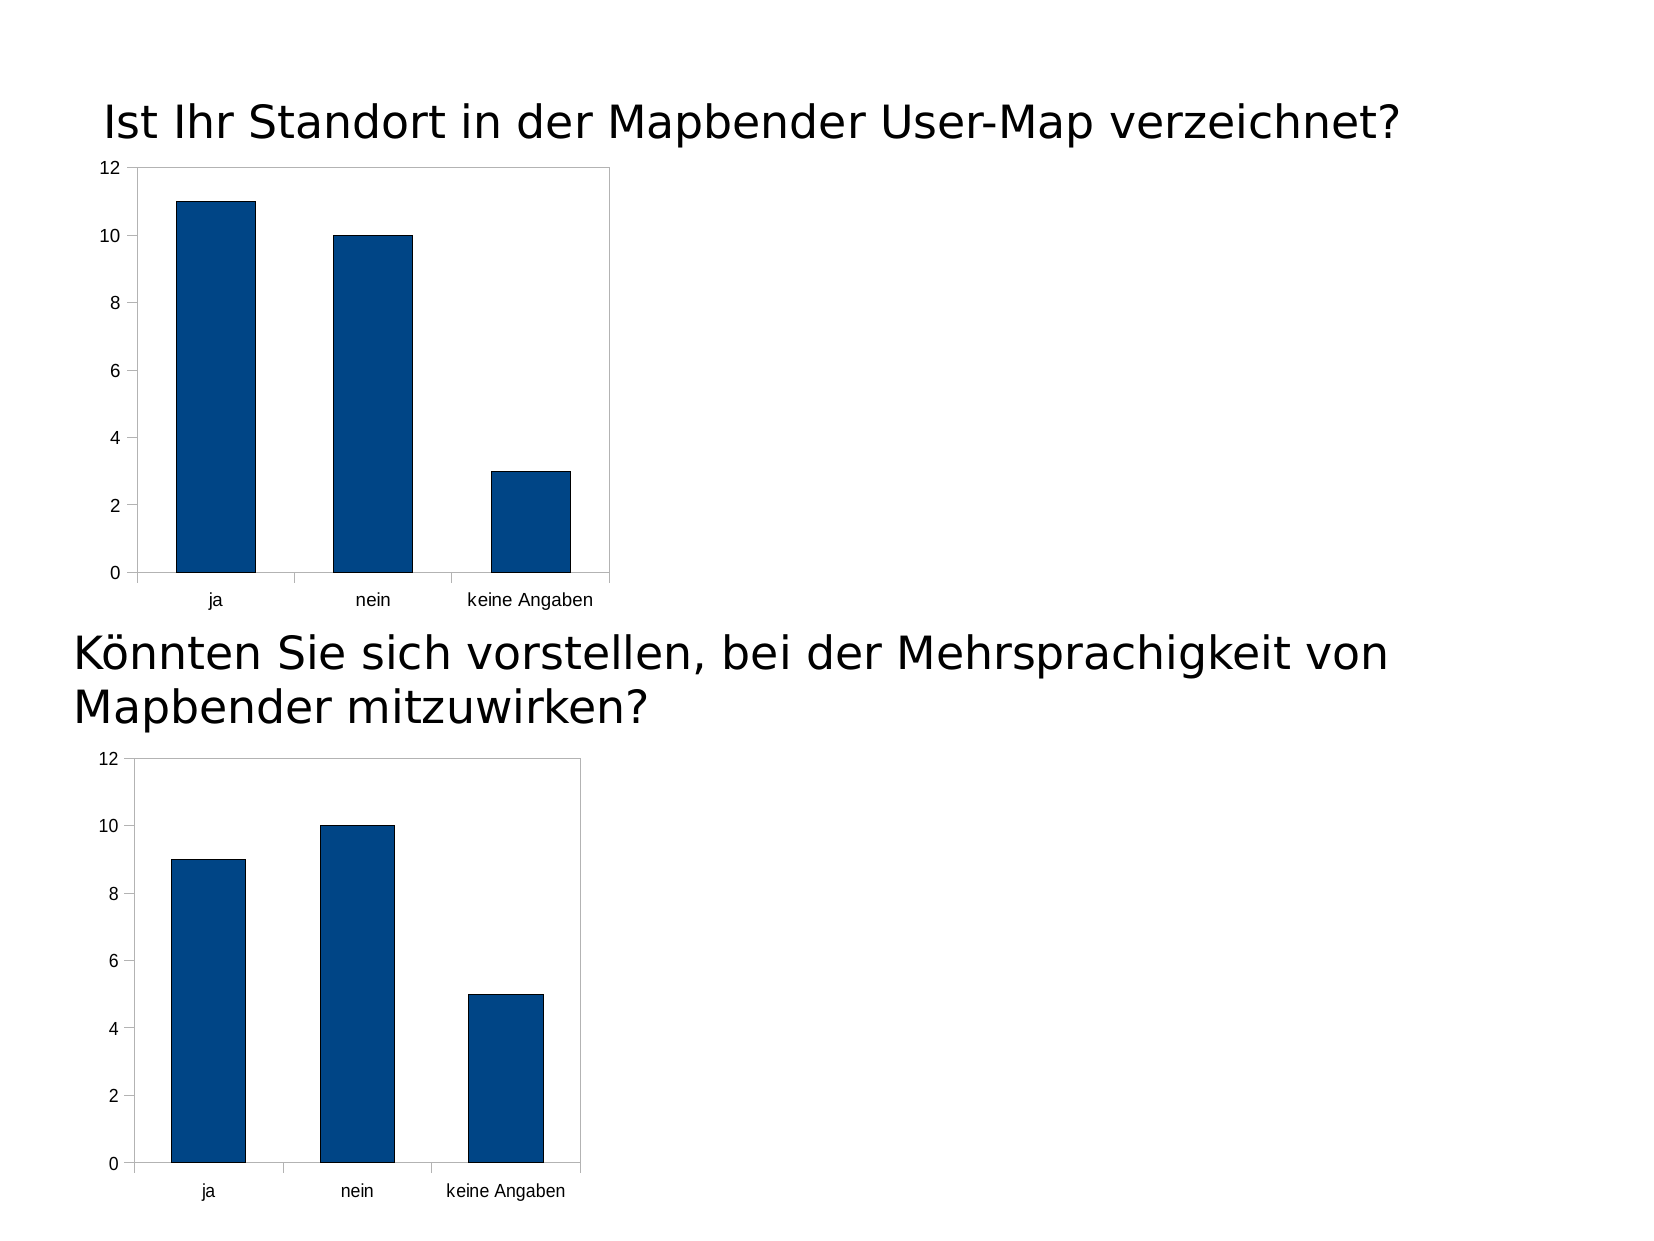

Ist Ihr Standort in der Mapbender User-Map verzeichnet?
### Chart
| Category | Zeile 219 |
|---|---|
| ja | 11.0 |
| nein | 10.0 |
| keine Angaben | 3.0 |Könnten Sie sich vorstellen, bei der Mehrsprachigkeit von Mapbender mitzuwirken?
### Chart
| Category | Zeile 222 |
|---|---|
| ja | 9.0 |
| nein | 10.0 |
| keine Angaben | 5.0 |